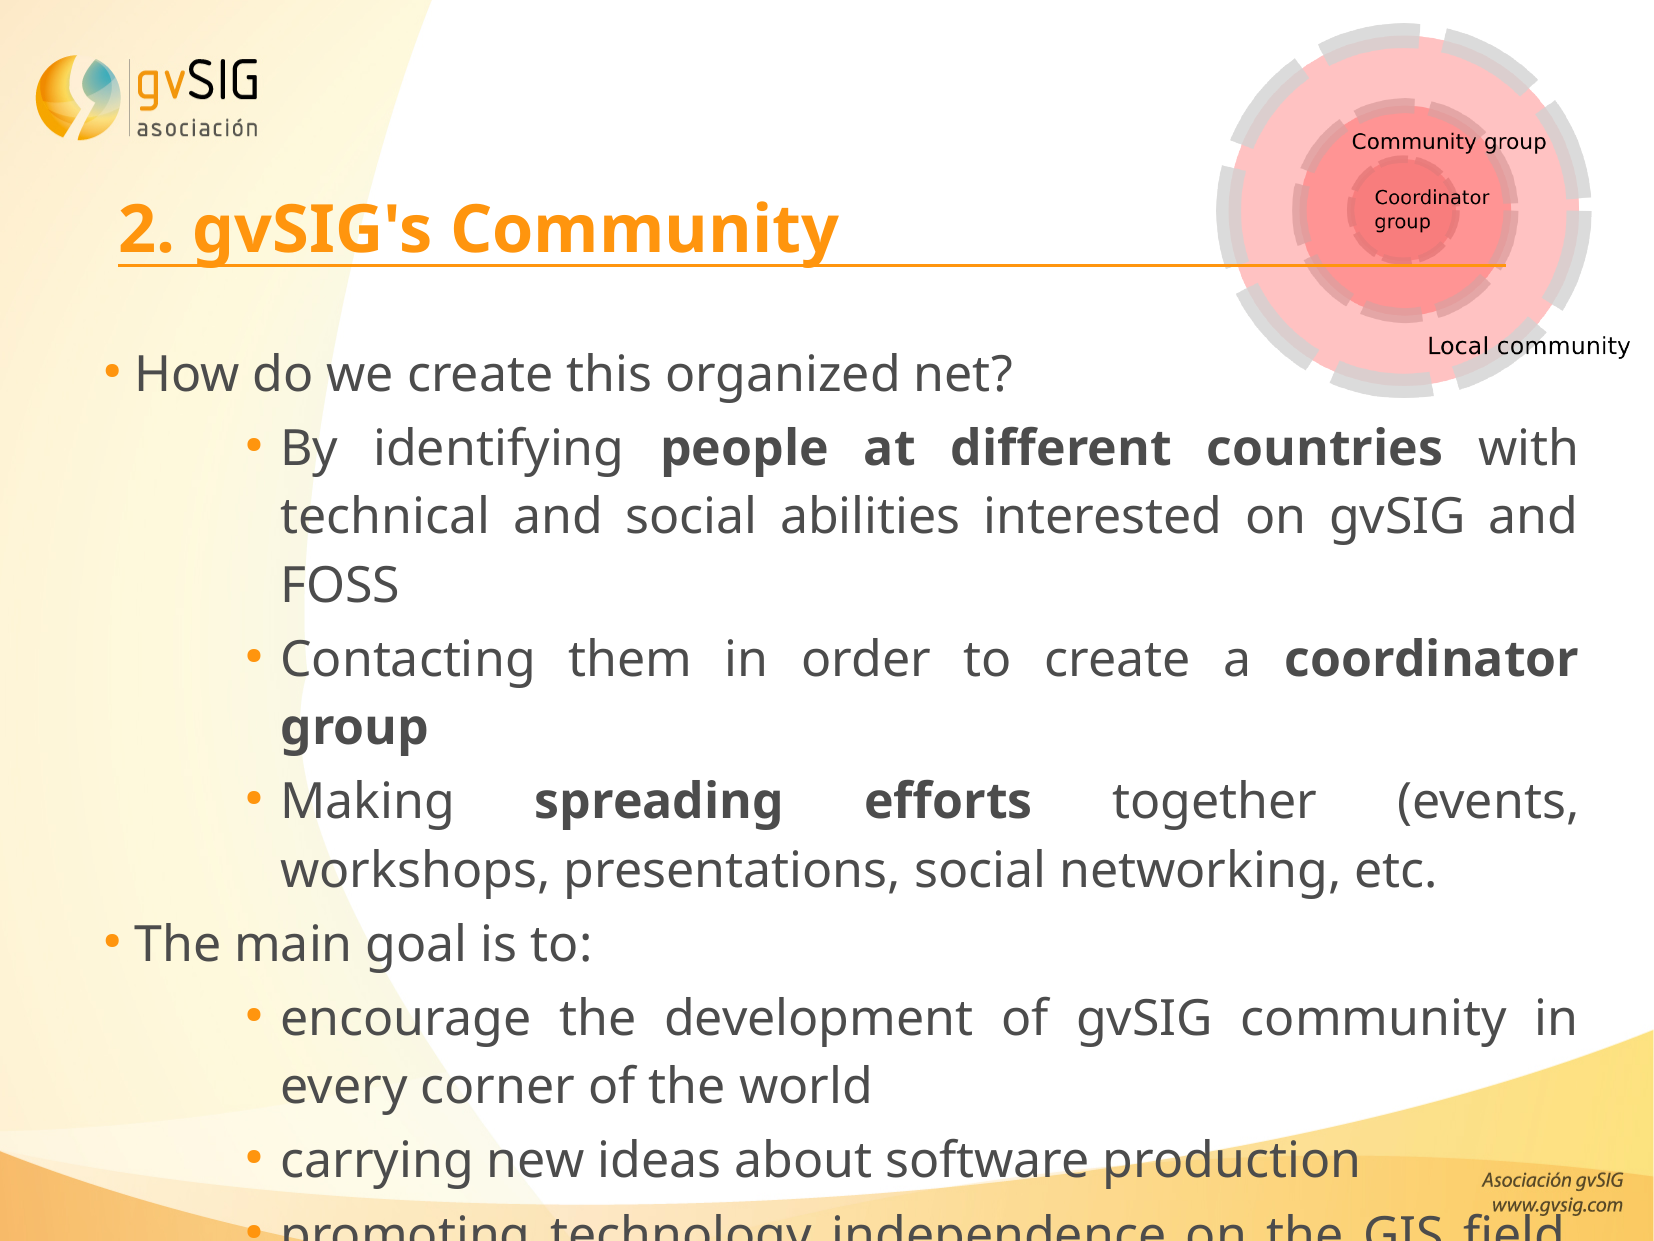

# 2. gvSIG's Community
 How do we create this organized net?
By identifying people at different countries with technical and social abilities interested on gvSIG and FOSS
Contacting them in order to create a coordinator group
Making spreading efforts together (events, workshops, presentations, social networking, etc.
 The main goal is to:
encourage the development of gvSIG community in every corner of the world
carrying new ideas about software production
promoting technology independence on the GIS field.